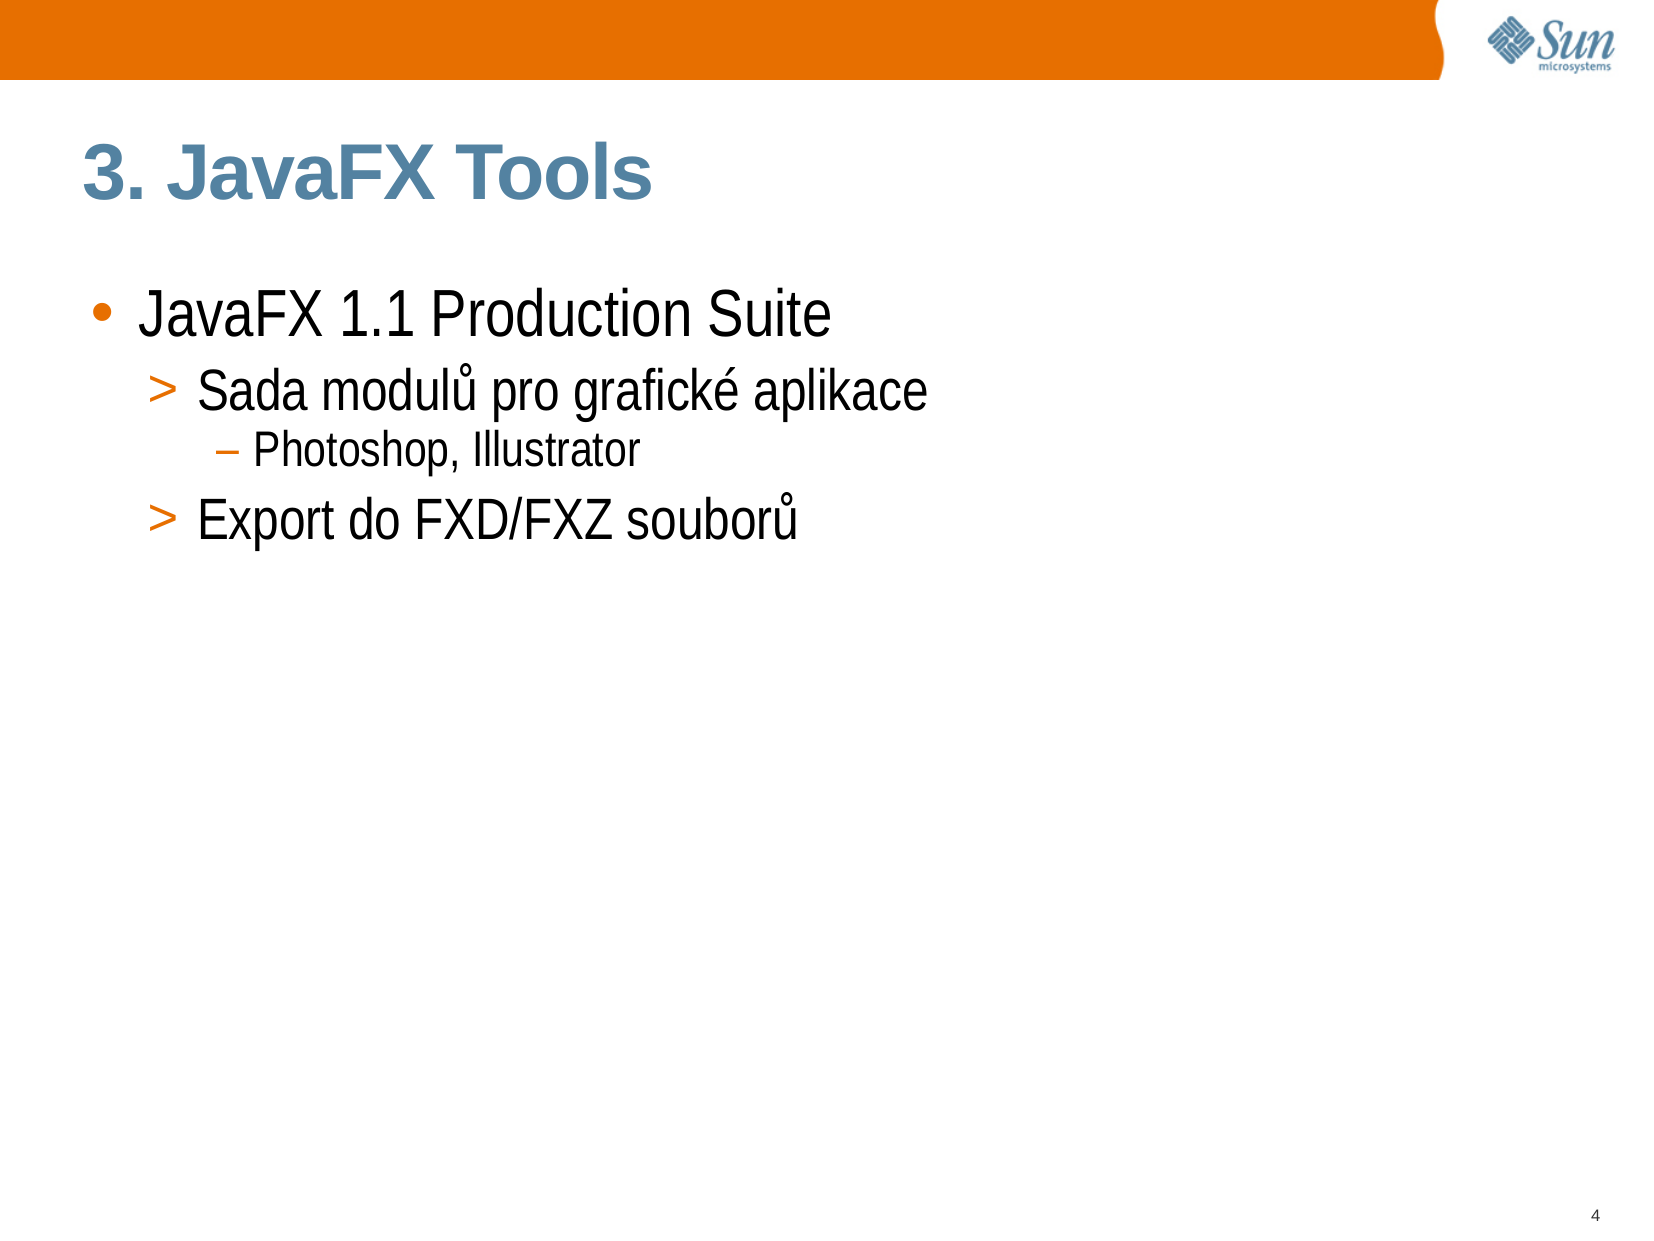

# 3. JavaFX Tools
JavaFX 1.1 Production Suite
Sada modulů pro grafické aplikace
Photoshop, Illustrator
Export do FXD/FXZ souborů